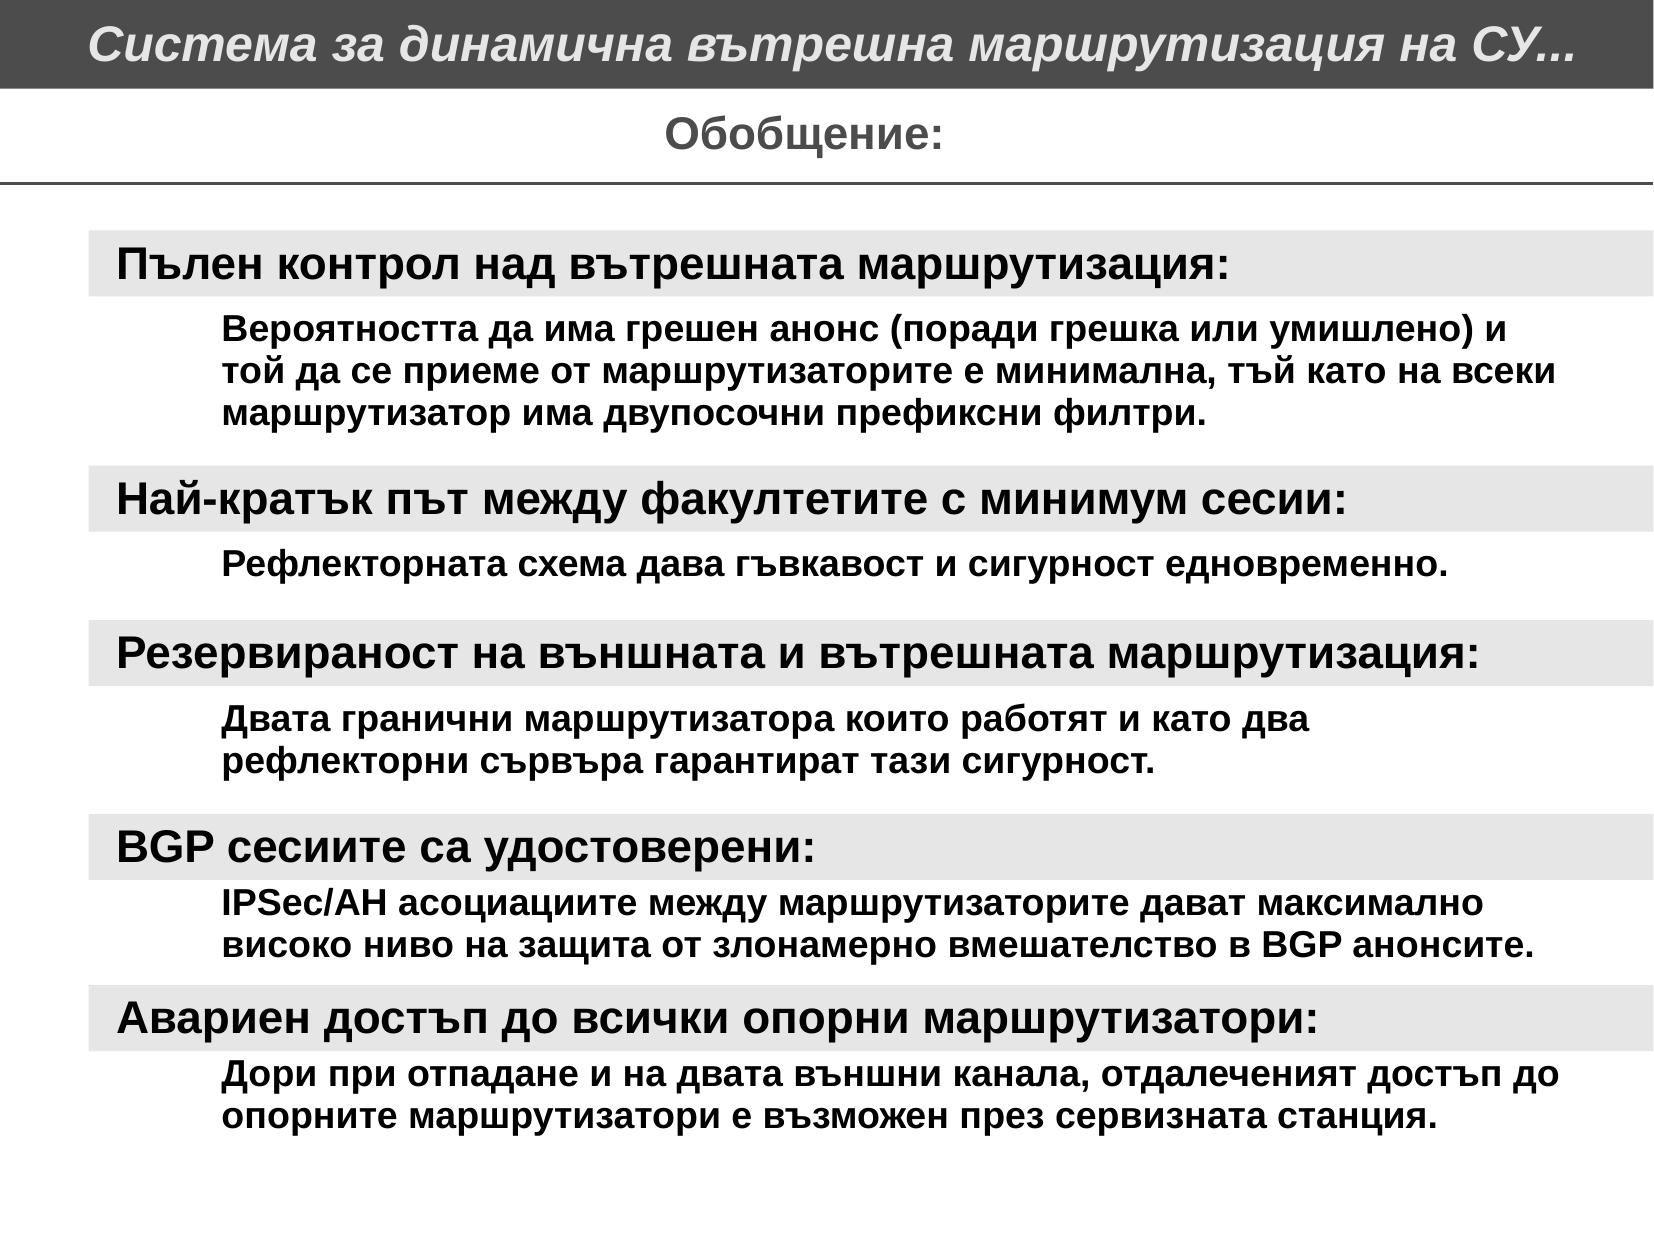

Система за динамична вътрешна маршрутизация на СУ...
Обобщение:
 Пълен контрол над вътрешната маршрутизация:
Вероятността да има грешен анонс (поради грешка или умишлено) и той да се приеме от маршрутизаторите е минимална, тъй като на всеки маршрутизатор има двупосочни префиксни филтри.
 Най-кратък път между факултетите с минимум сесии:
Рефлекторната схема дава гъвкавост и сигурност едновременно.
 Резервираност на външната и вътрешната маршрутизация:
Двата гранични маршрутизатора които работят и като два рефлекторни сървъра гарантират тази сигурност.
 BGP сесиите са удостоверени:
IPSec/AH асоциациите между маршрутизаторите дават максимално високо ниво на защита от злонамерно вмешателство в BGP анонсите.
 Авариен достъп до всички опорни маршрутизатори:
Дори при отпадане и на двата външни канала, отдалеченият достъп до опорните маршрутизатори е възможен през сервизната станция.